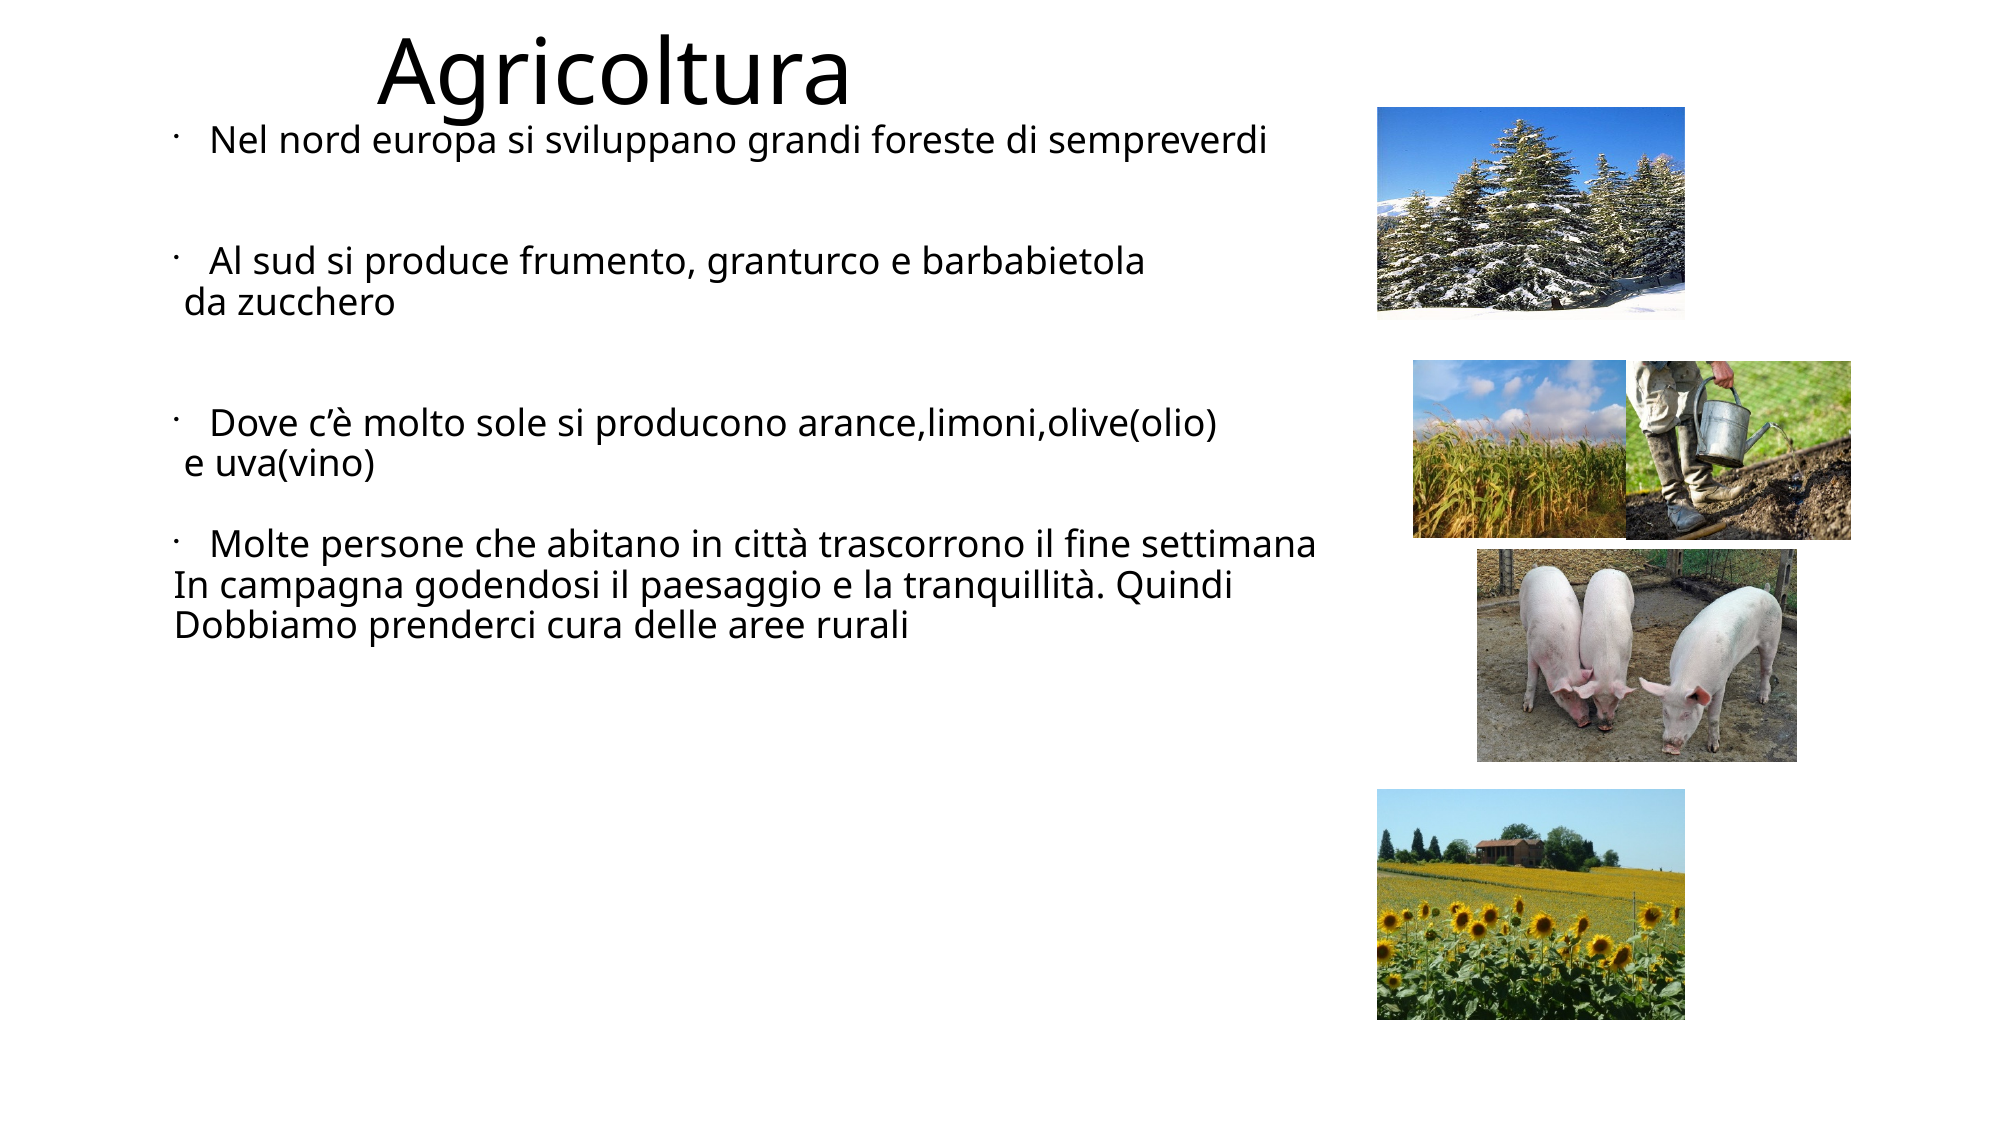

# Agricoltura
Nel nord europa si sviluppano grandi foreste di sempreverdi
Al sud si produce frumento, granturco e barbabietola
 da zucchero
Dove c’è molto sole si producono arance,limoni,olive(olio)
 e uva(vino)
Molte persone che abitano in città trascorrono il fine settimana
In campagna godendosi il paesaggio e la tranquillità. Quindi
Dobbiamo prenderci cura delle aree rurali